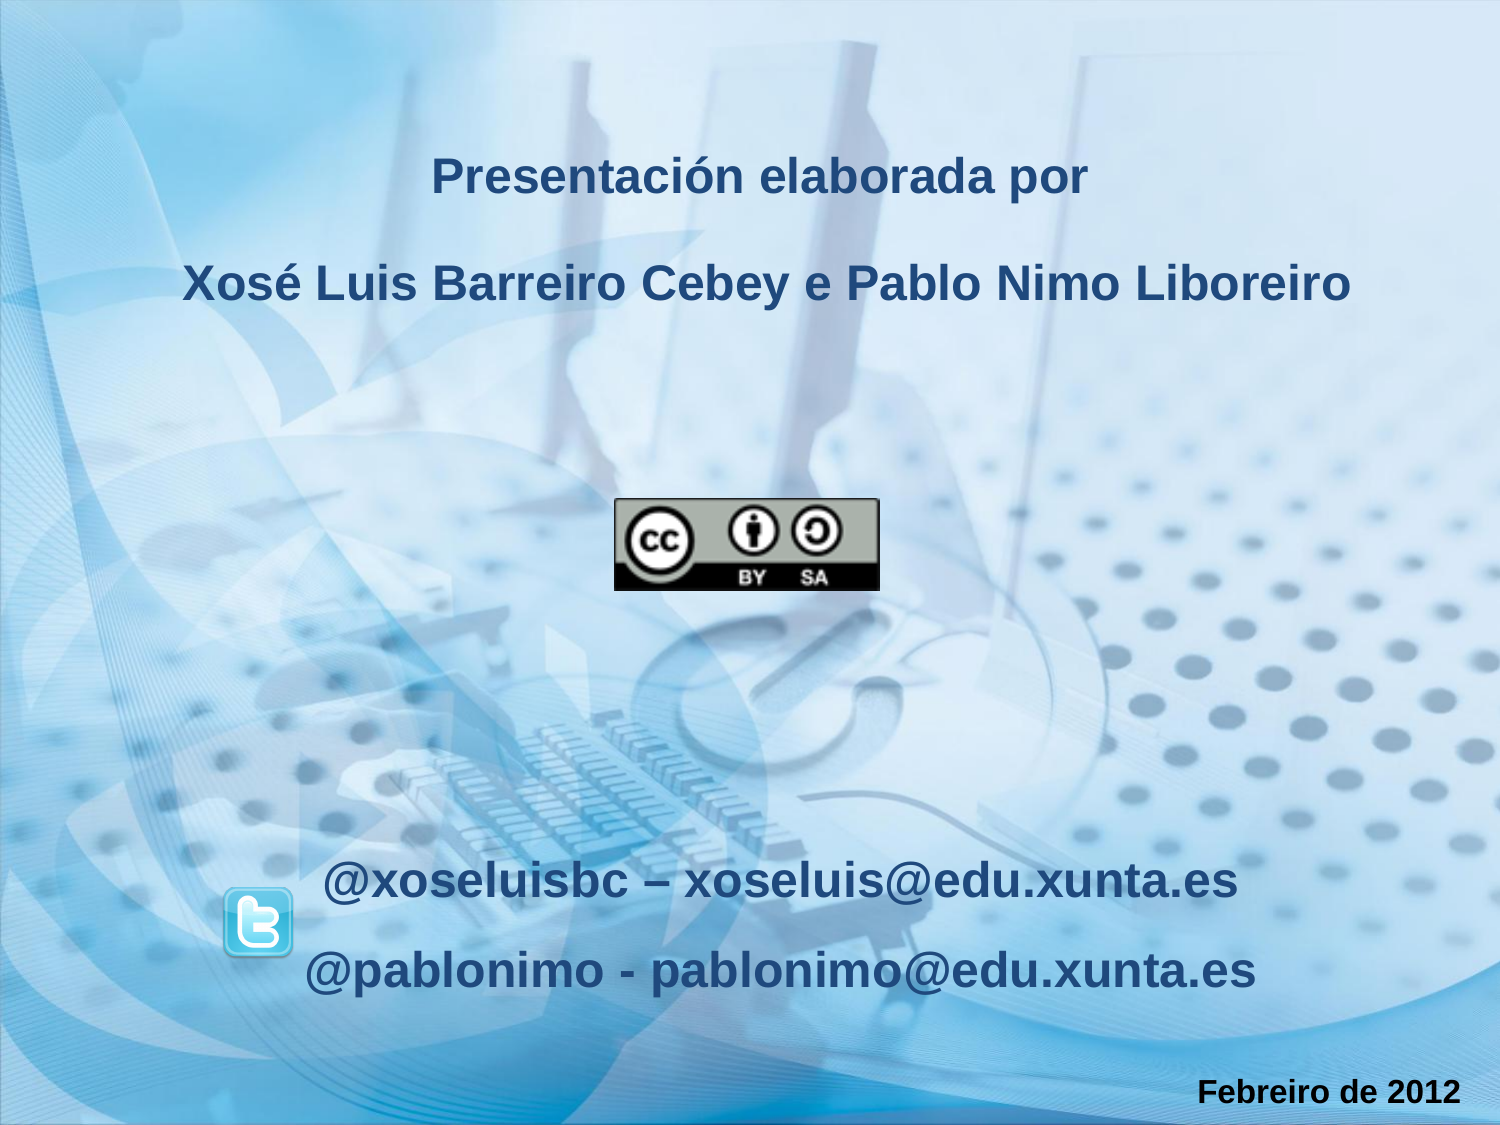

Presentación elaborada por
Xosé Luis Barreiro Cebey e Pablo Nimo Liboreiro
@xoseluisbc – xoseluis@edu.xunta.es
@pablonimo - pablonimo@edu.xunta.es
Febreiro de 2012